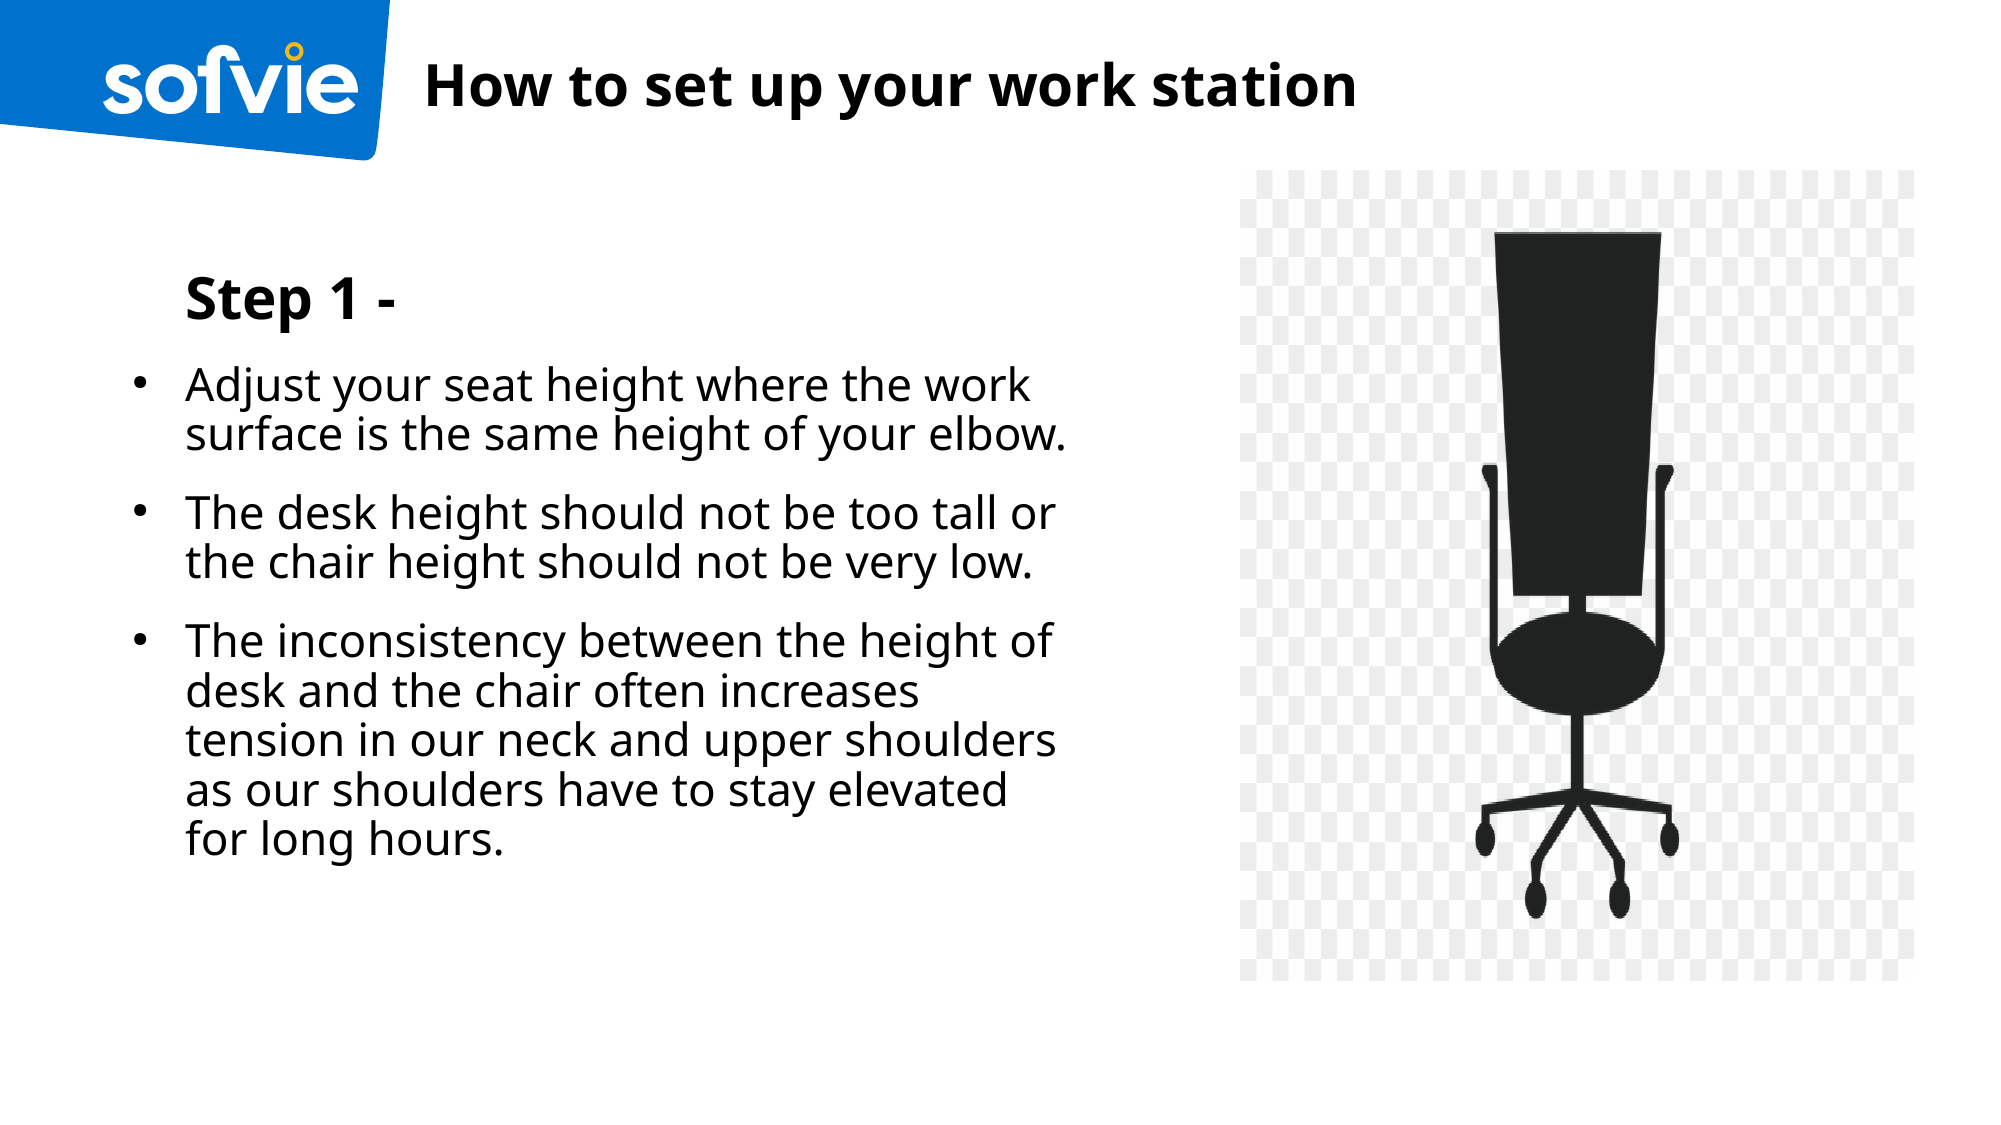

How to set up your work station
# Step 1 -
Adjust your seat height where the work surface is the same height of your elbow.
The desk height should not be too tall or the chair height should not be very low.
The inconsistency between the height of desk and the chair often increases tension in our neck and upper shoulders as our shoulders have to stay elevated for long hours.